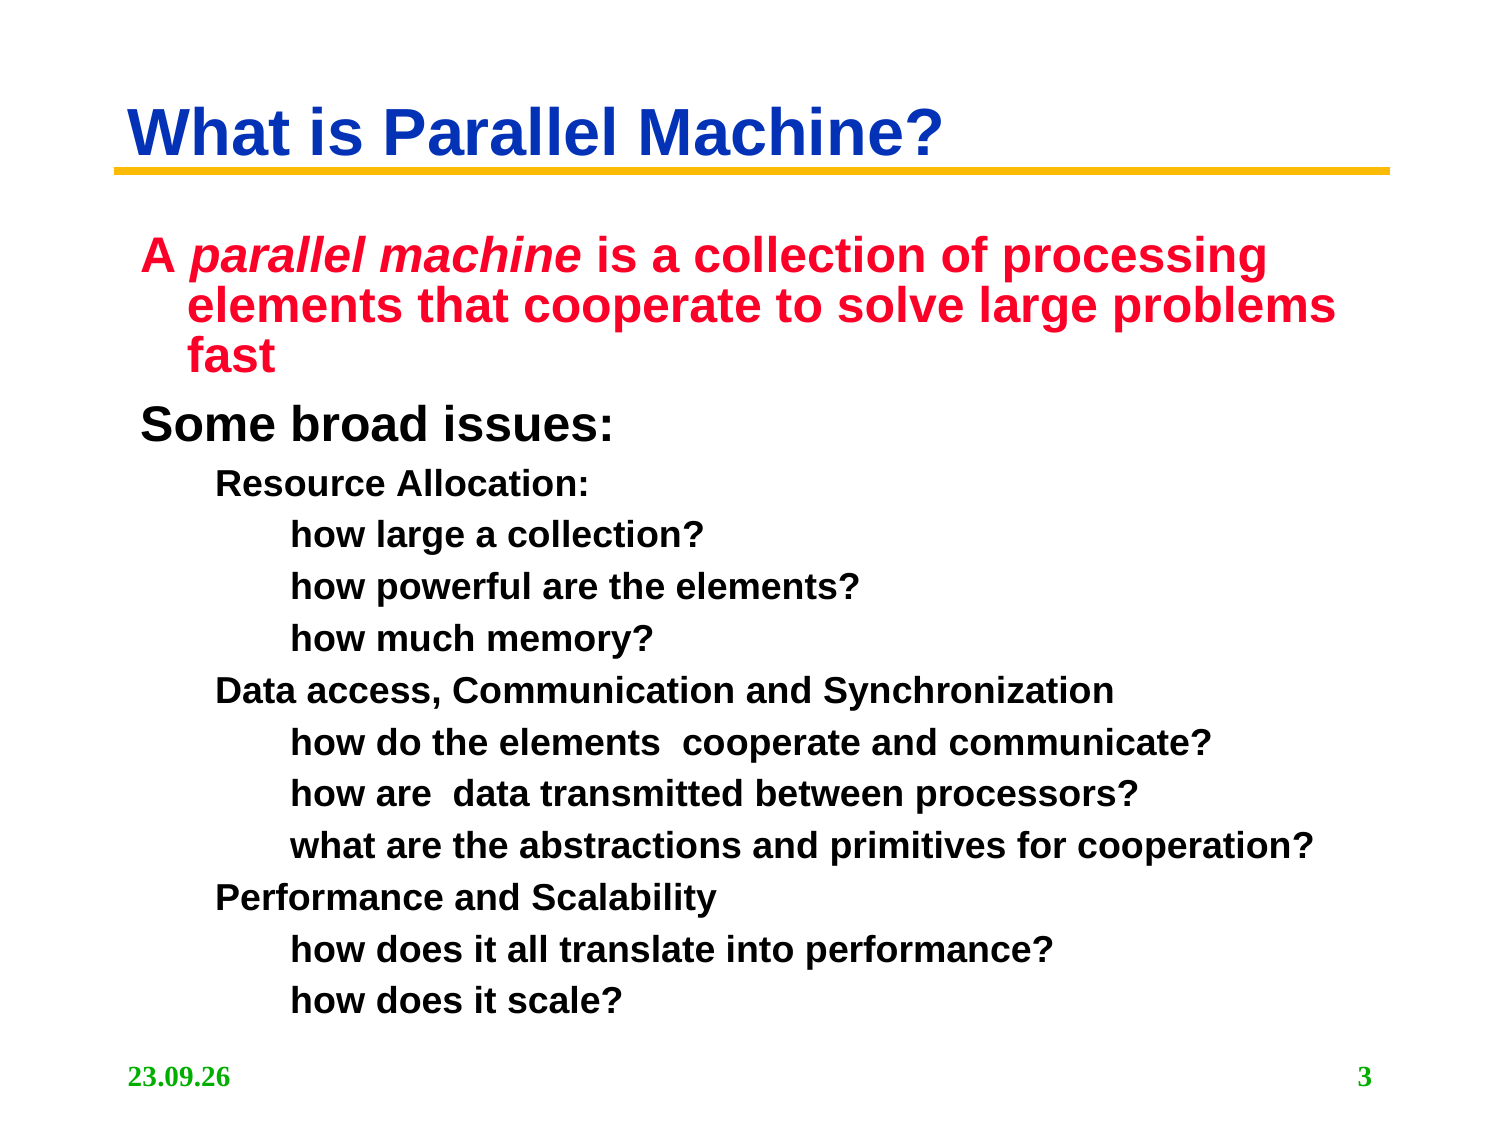

# What is Parallel Machine?
A parallel machine is a collection of processing elements that cooperate to solve large problems fast
Some broad issues:
Resource Allocation:
how large a collection?
how powerful are the elements?
how much memory?
Data access, Communication and Synchronization
how do the elements cooperate and communicate?
how are data transmitted between processors?
what are the abstractions and primitives for cooperation?
Performance and Scalability
how does it all translate into performance?
how does it scale?
CS258 S99
3